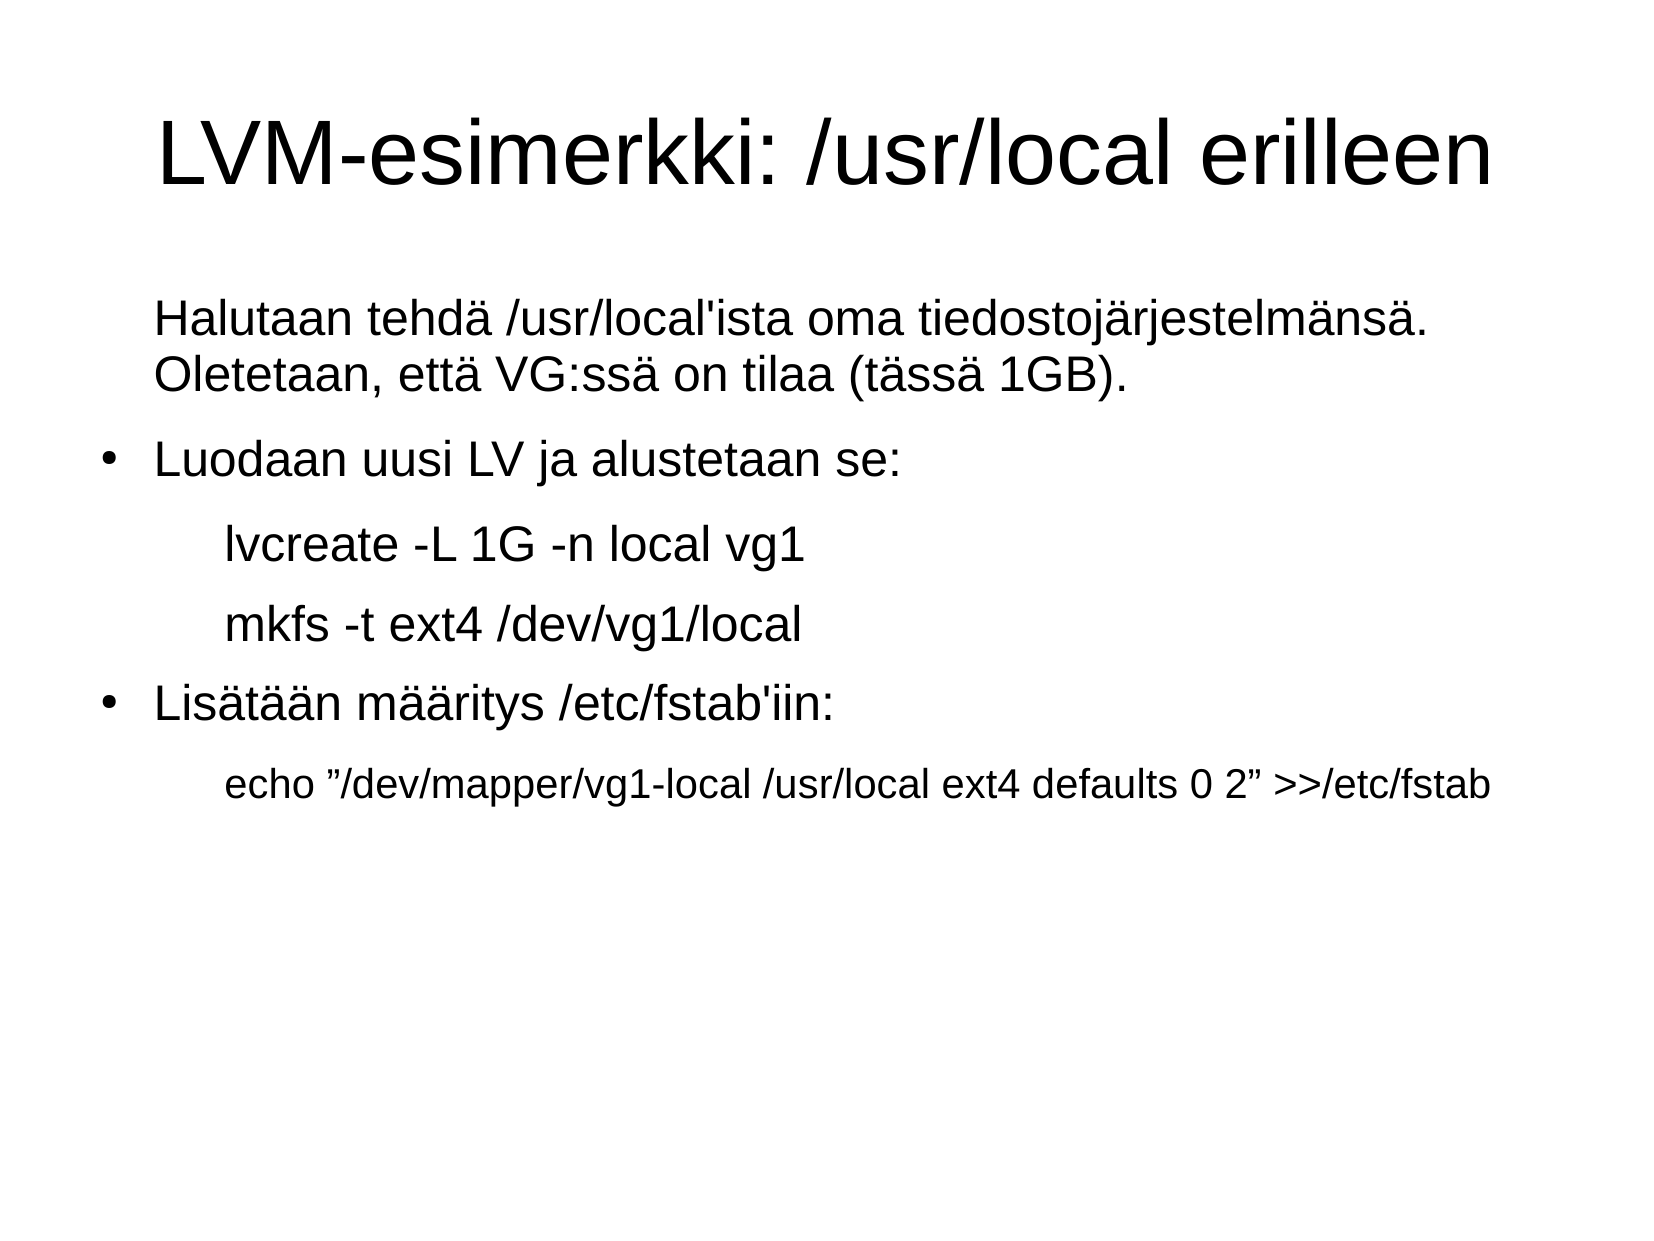

# LVM-esimerkki: /usr/local erilleen
Halutaan tehdä /usr/local'ista oma tiedostojärjestelmänsä. Oletetaan, että VG:ssä on tilaa (tässä 1GB).
Luodaan uusi LV ja alustetaan se:
lvcreate -L 1G -n local vg1
mkfs -t ext4 /dev/vg1/local
Lisätään määritys /etc/fstab'iin:
echo ”/dev/mapper/vg1-local /usr/local ext4 defaults 0 2” >>/etc/fstab